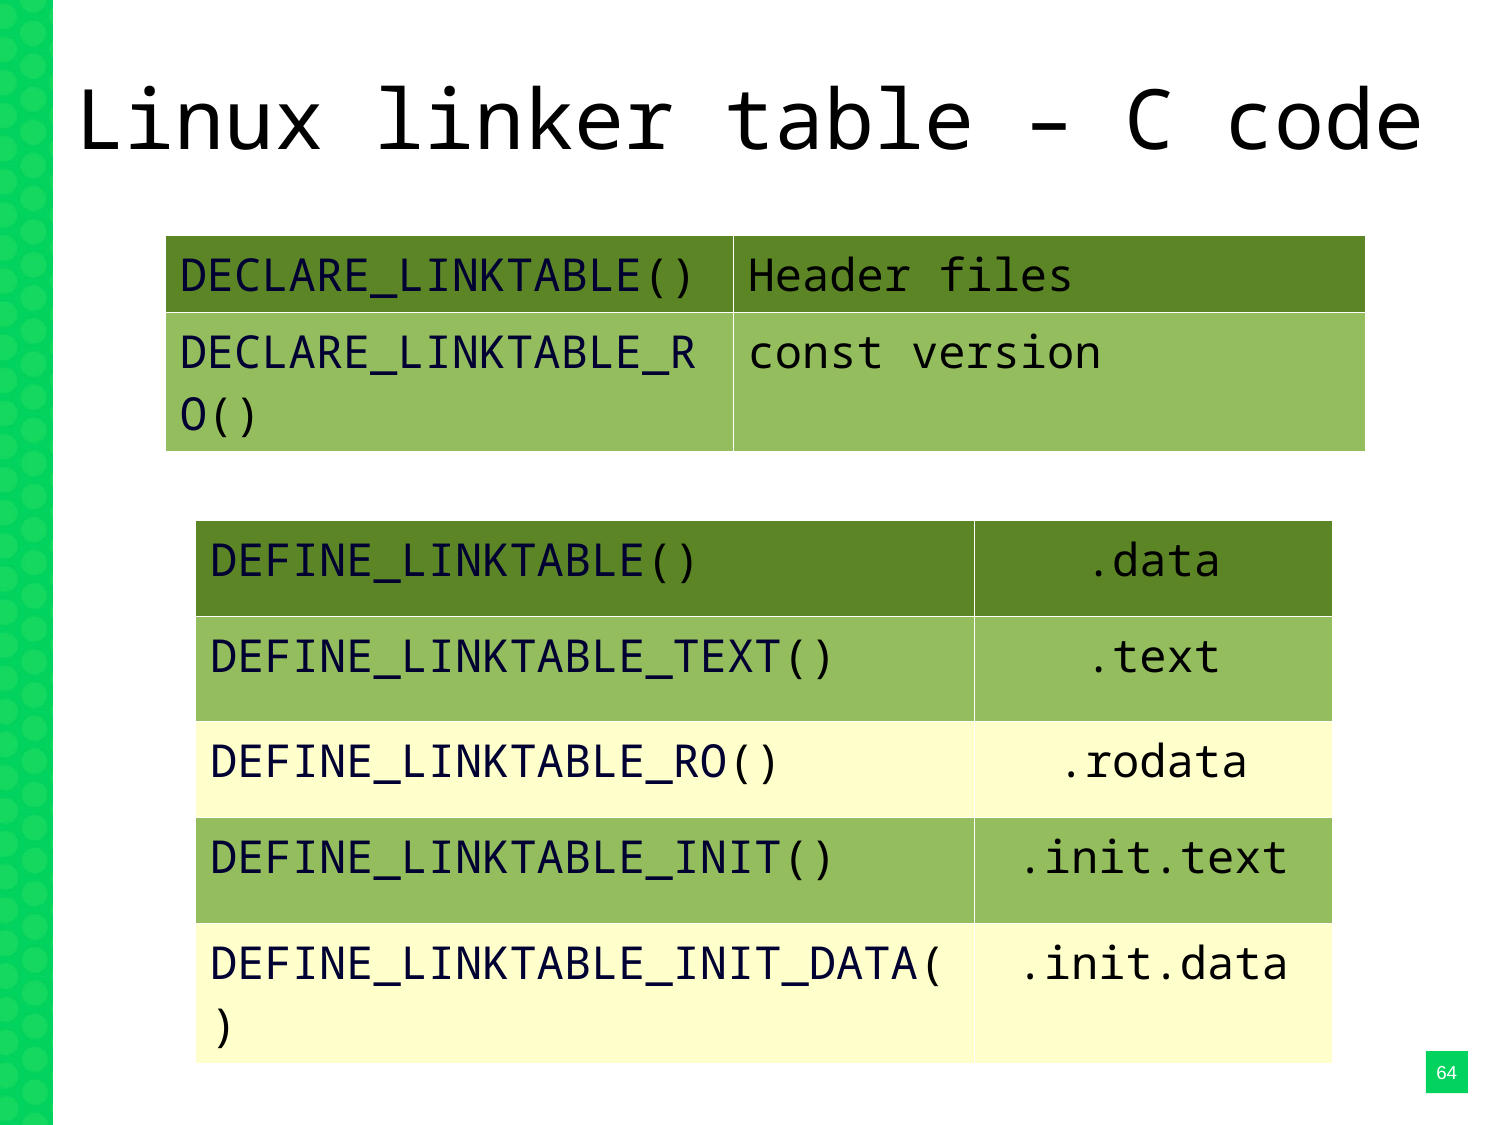

# Linux linker table – C code
| DECLARE\_LINKTABLE() | Header files |
| --- | --- |
| DECLARE\_LINKTABLE\_RO() | const version |
| DEFINE\_LINKTABLE() | .data |
| --- | --- |
| DEFINE\_LINKTABLE\_TEXT() | .text |
| DEFINE\_LINKTABLE\_RO() | .rodata |
| DEFINE\_LINKTABLE\_INIT() | .init.text |
| DEFINE\_LINKTABLE\_INIT\_DATA() | .init.data |